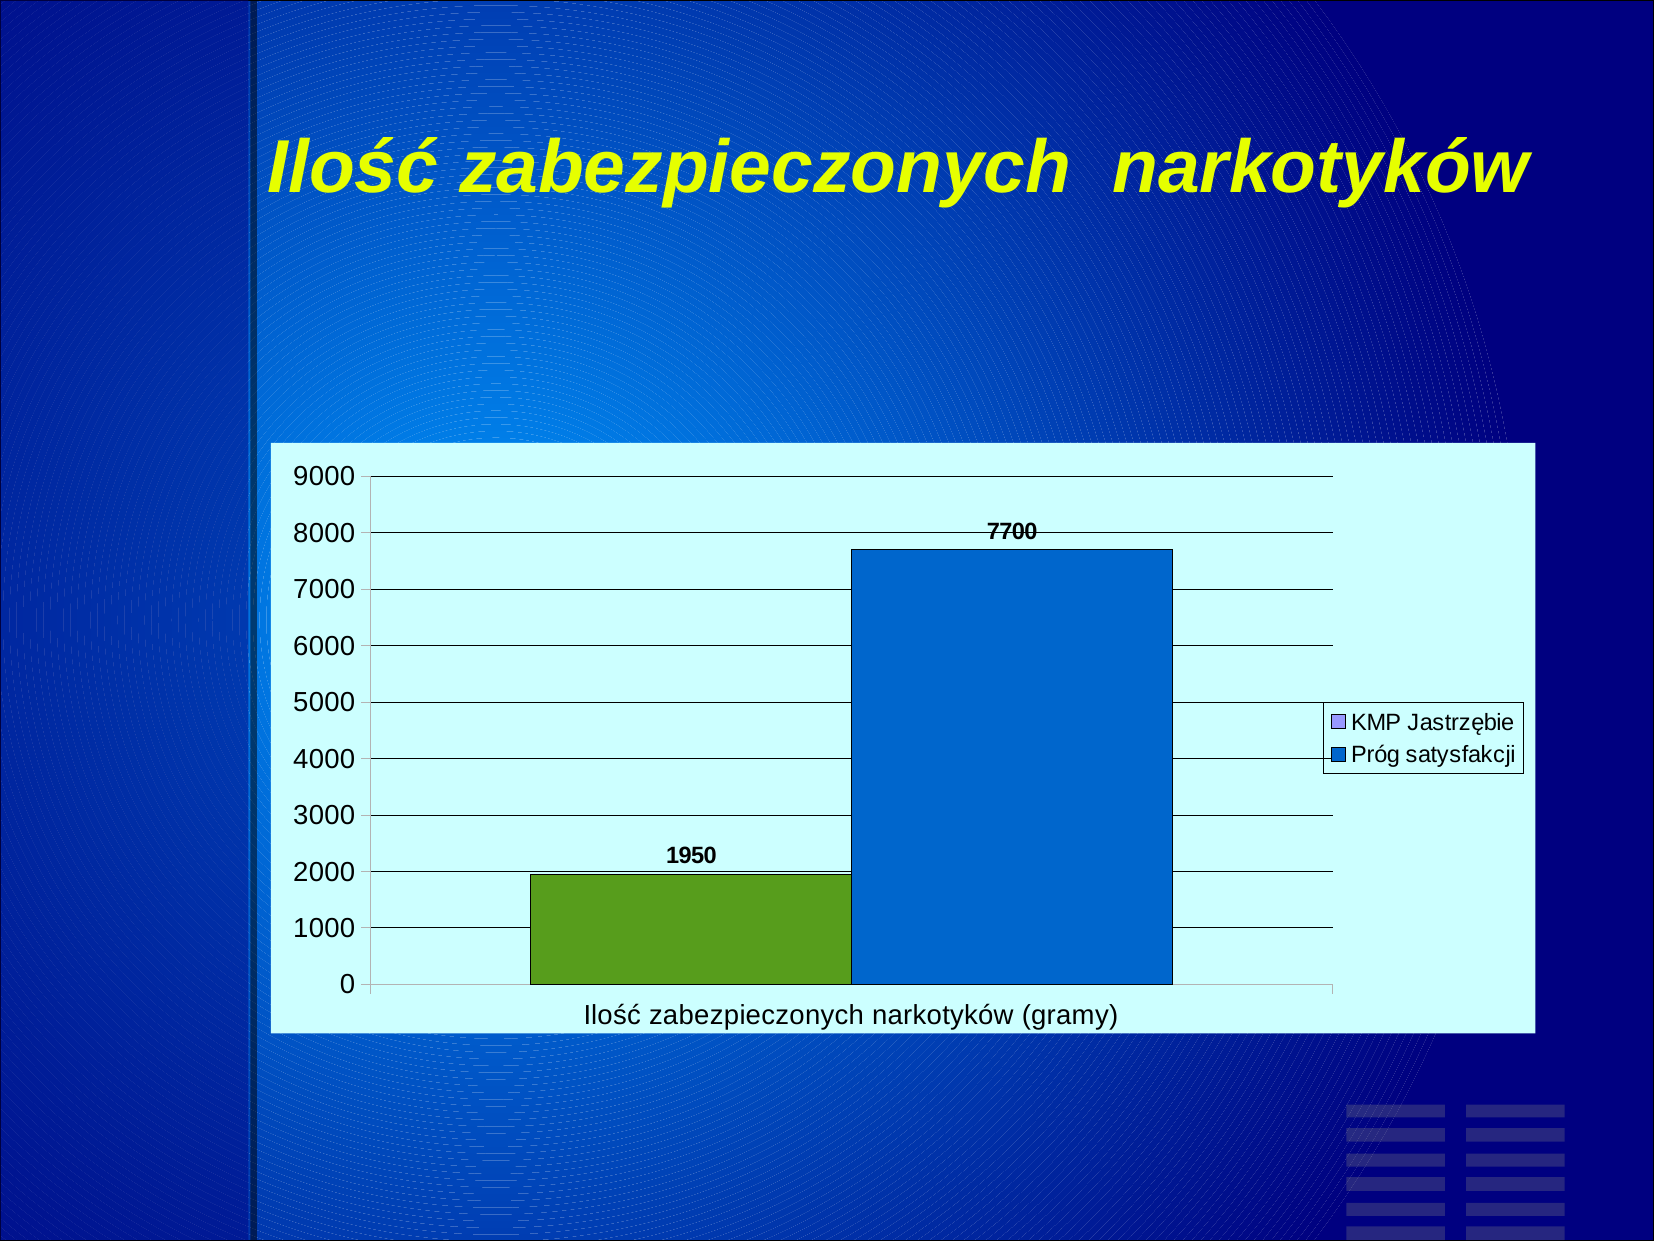

# Ilość zabezpieczonych narkotyków
### Chart
| Category | KMP Jastrzębie | Próg satysfakcji |
|---|---|---|
| Ilość zabezpieczonych narkotyków (gramy) | 1950.0 | 7700.0 |